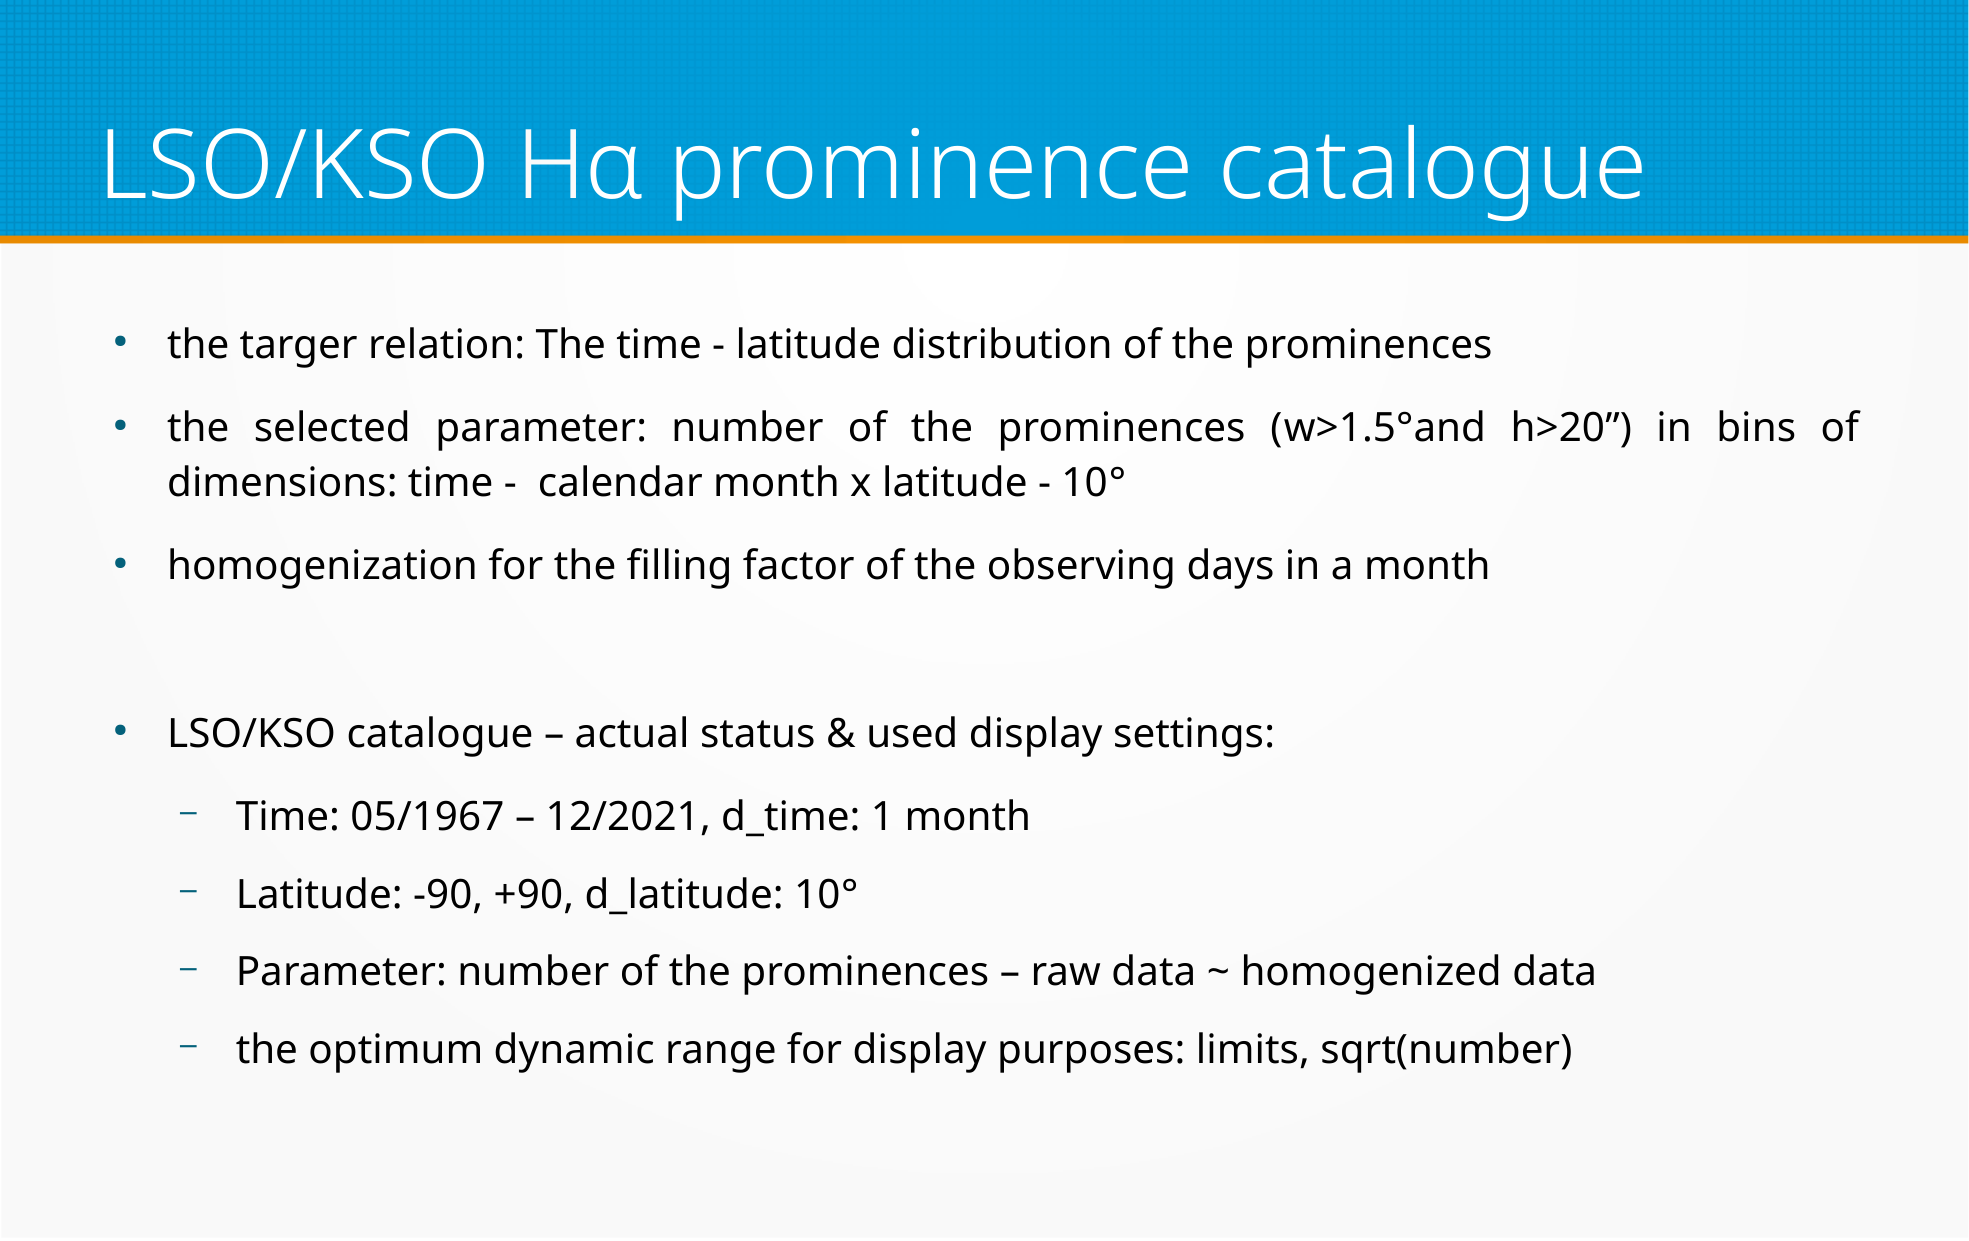

# LSO/KSO Hα prominence catalogue
the targer relation: The time - latitude distribution of the prominences
the selected parameter: number of the prominences (w>1.5°and h>20”) in bins of dimensions: time - calendar month x latitude - 10°
homogenization for the filling factor of the observing days in a month
LSO/KSO catalogue – actual status & used display settings:
Time: 05/1967 – 12/2021, d_time: 1 month
Latitude: -90, +90, d_latitude: 10°
Parameter: number of the prominences – raw data ~ homogenized data
the optimum dynamic range for display purposes: limits, sqrt(number)